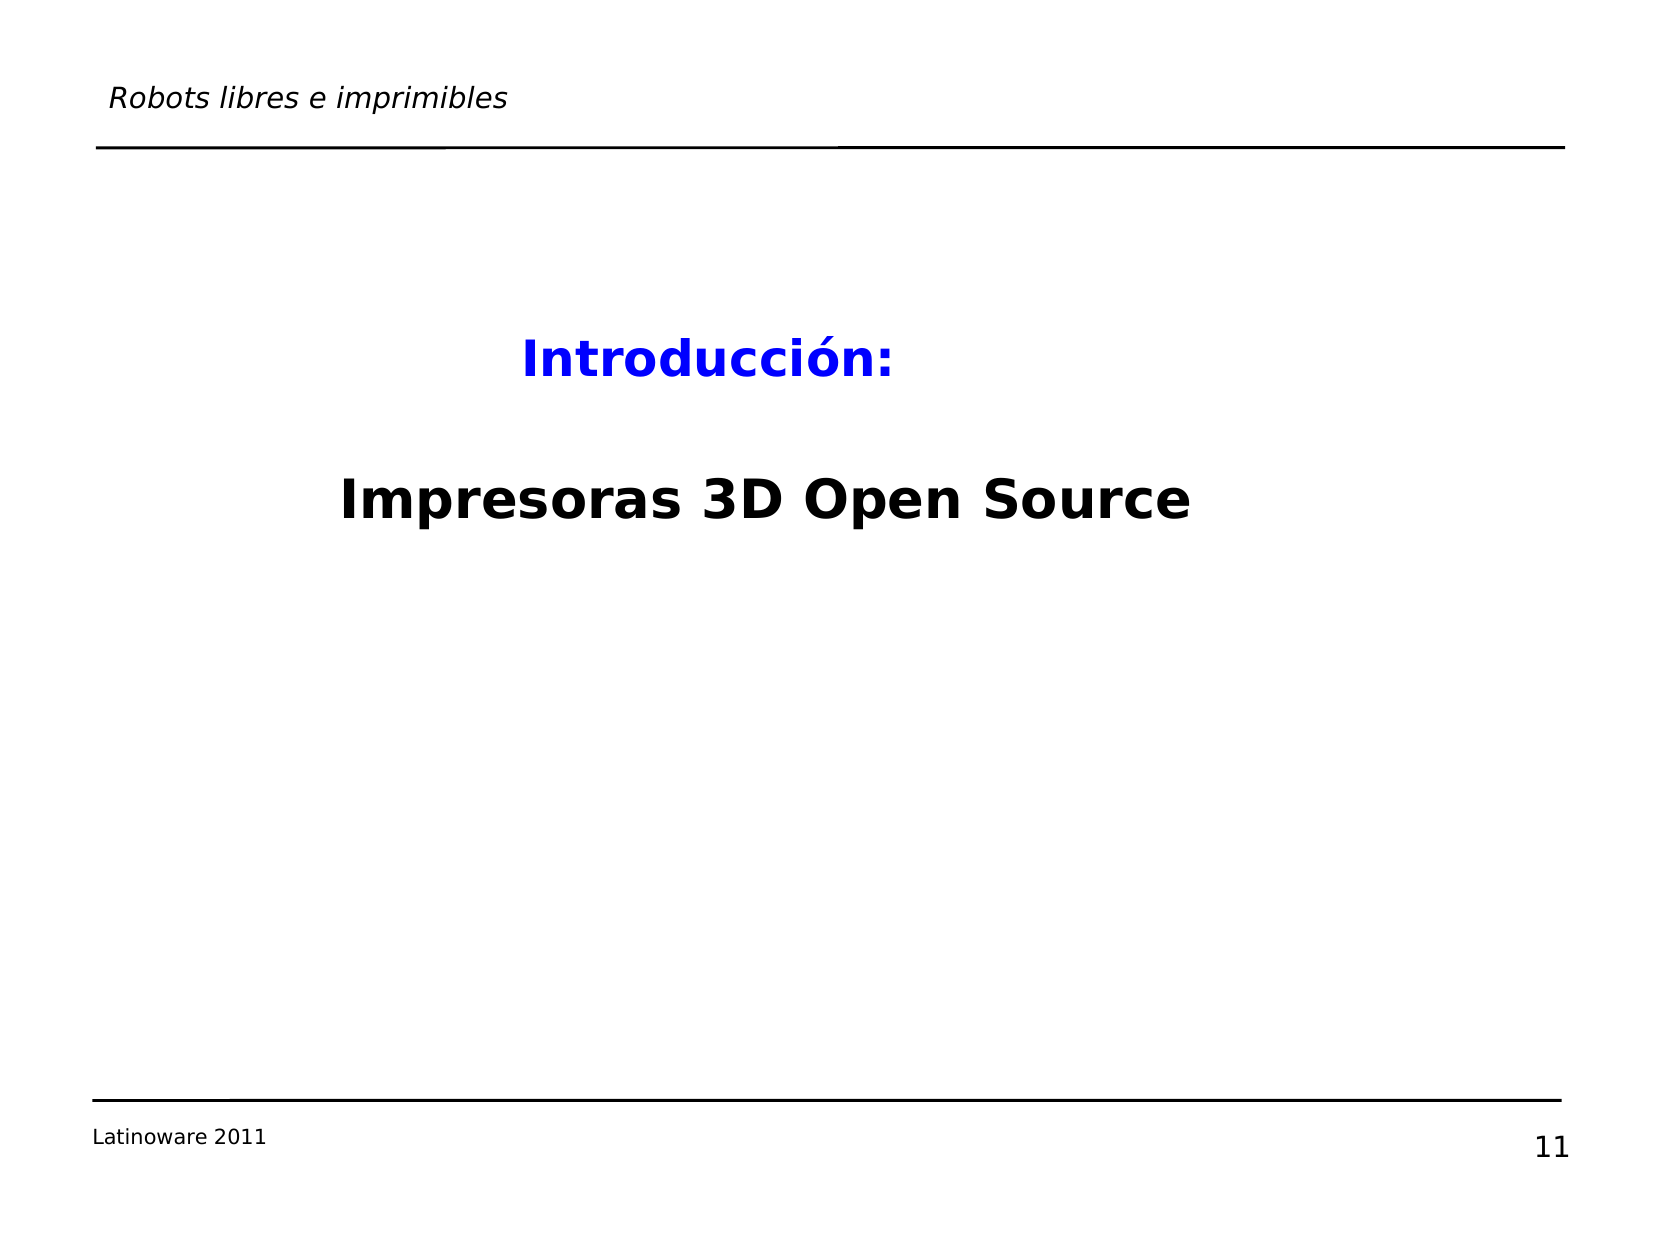

Robots libres e imprimibles
Introducción:
Impresoras 3D Open Source
Latinoware 2011
11